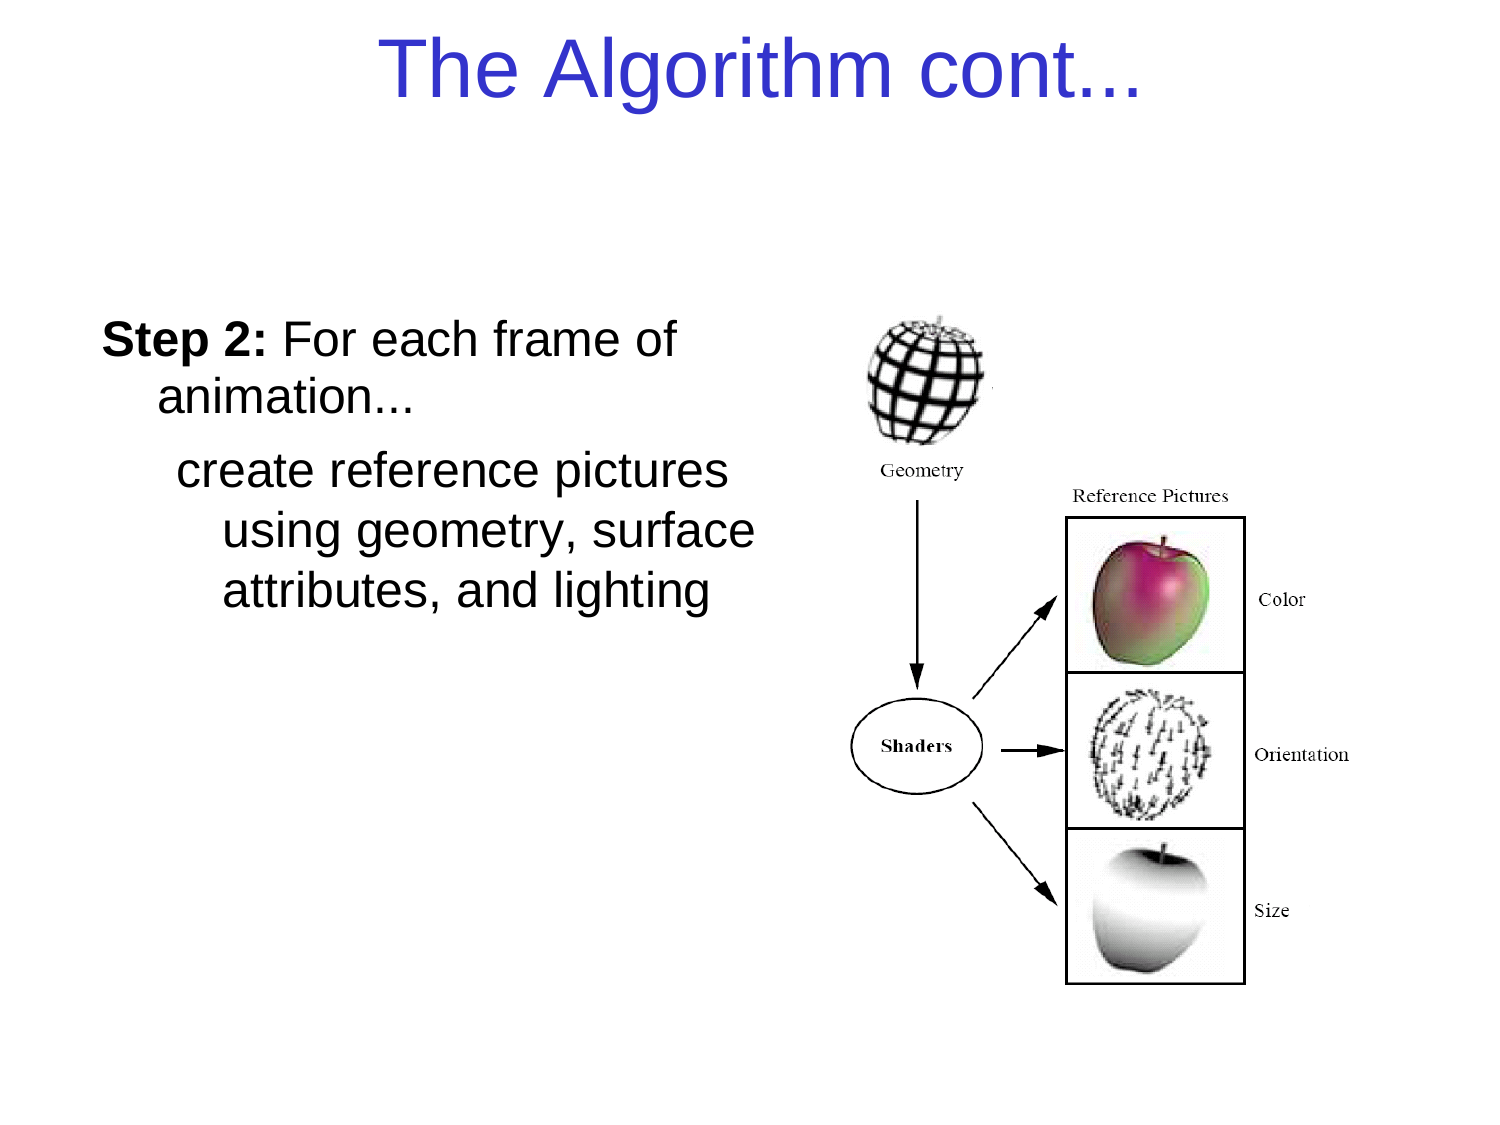

# The Algorithm cont...
Step 2: For each frame of animation...
create reference pictures using geometry, surface attributes, and lighting